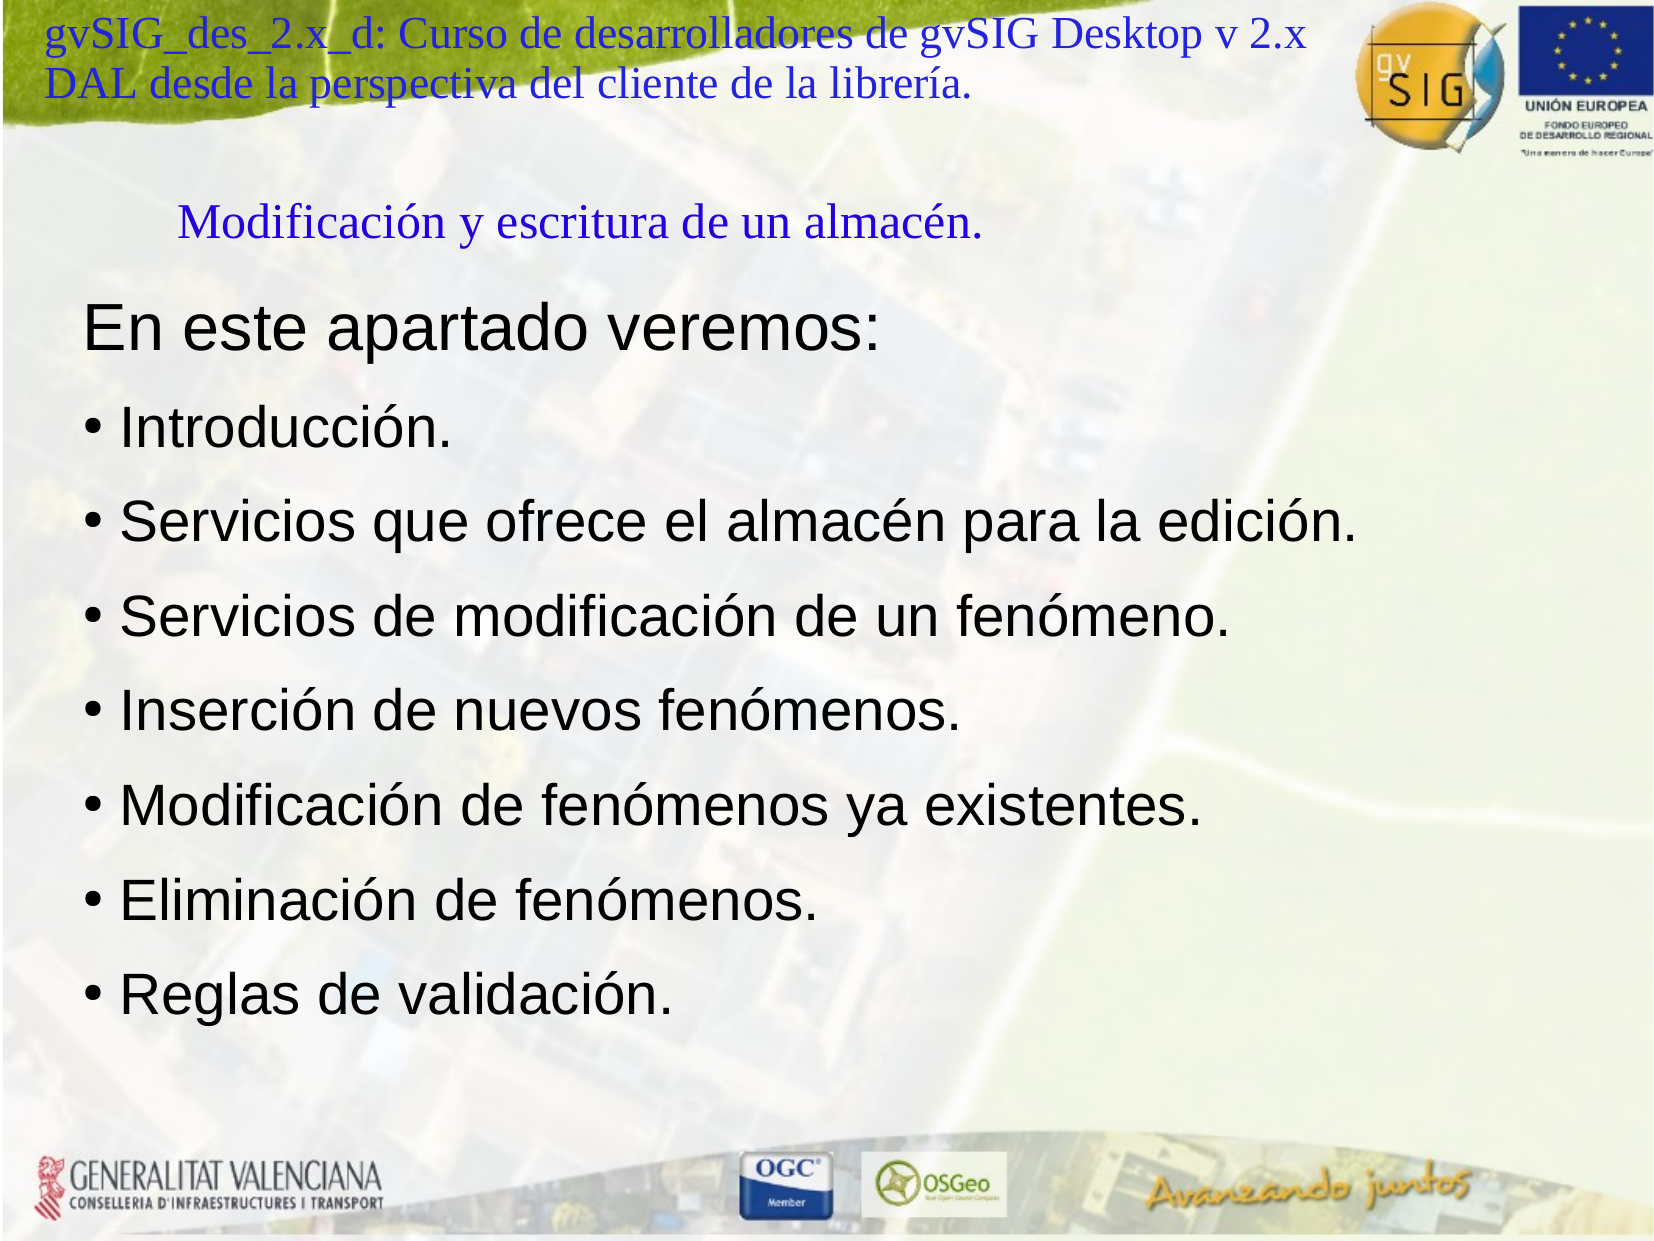

# Modificación y escritura de un almacén.
En este apartado veremos:
 Introducción.
 Servicios que ofrece el almacén para la edición.
 Servicios de modificación de un fenómeno.
 Inserción de nuevos fenómenos.
 Modificación de fenómenos ya existentes.
 Eliminación de fenómenos.
 Reglas de validación.